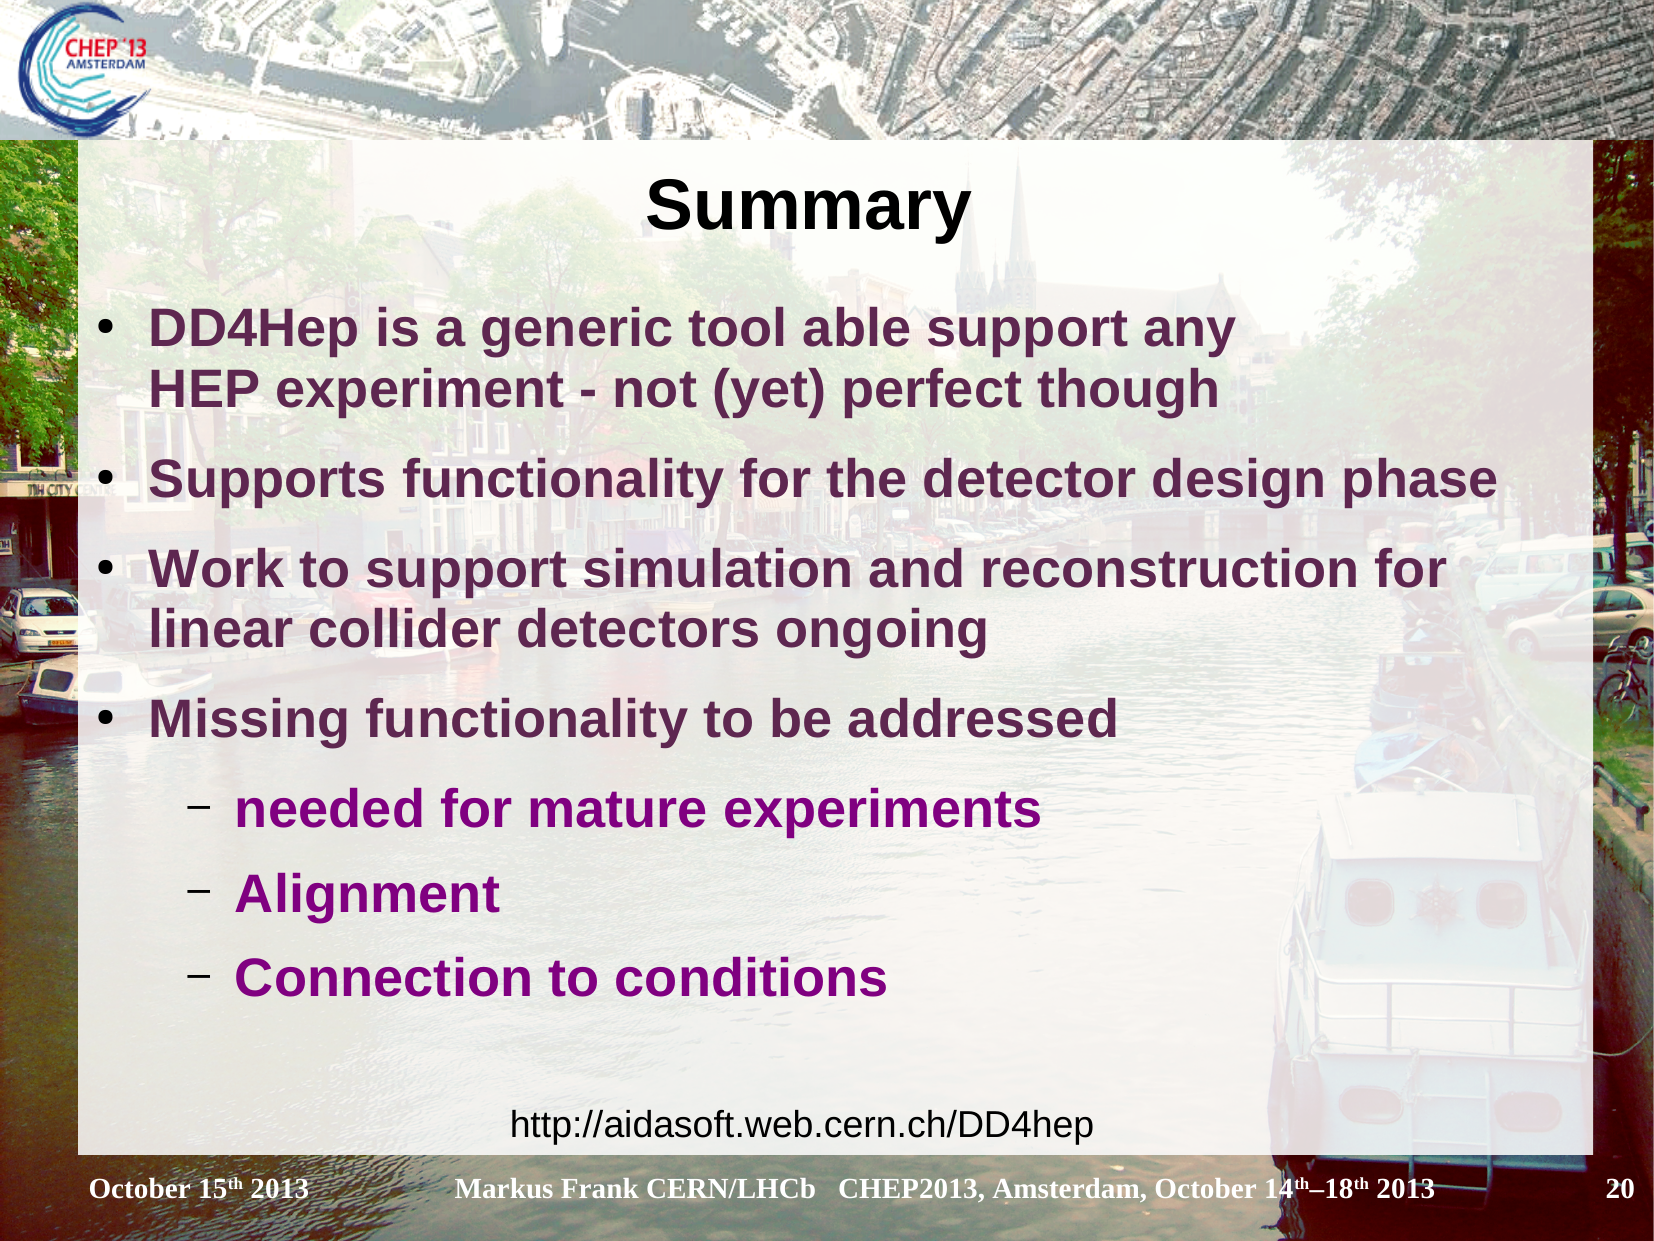

# Summary
DD4Hep is a generic tool able support any
HEP experiment - not (yet) perfect though
Supports functionality for the detector design phase
Work to support simulation and reconstruction for
linear collider detectors ongoing
Missing functionality to be addressed
needed for mature experiments
Alignment
Connection to conditions
	 			http://aidasoft.web.cern.ch/DD4hep
1-2 October 2013
CLIC Detector and Physics Collaboration Meeting, Markus Frank CERN/LHCb
20